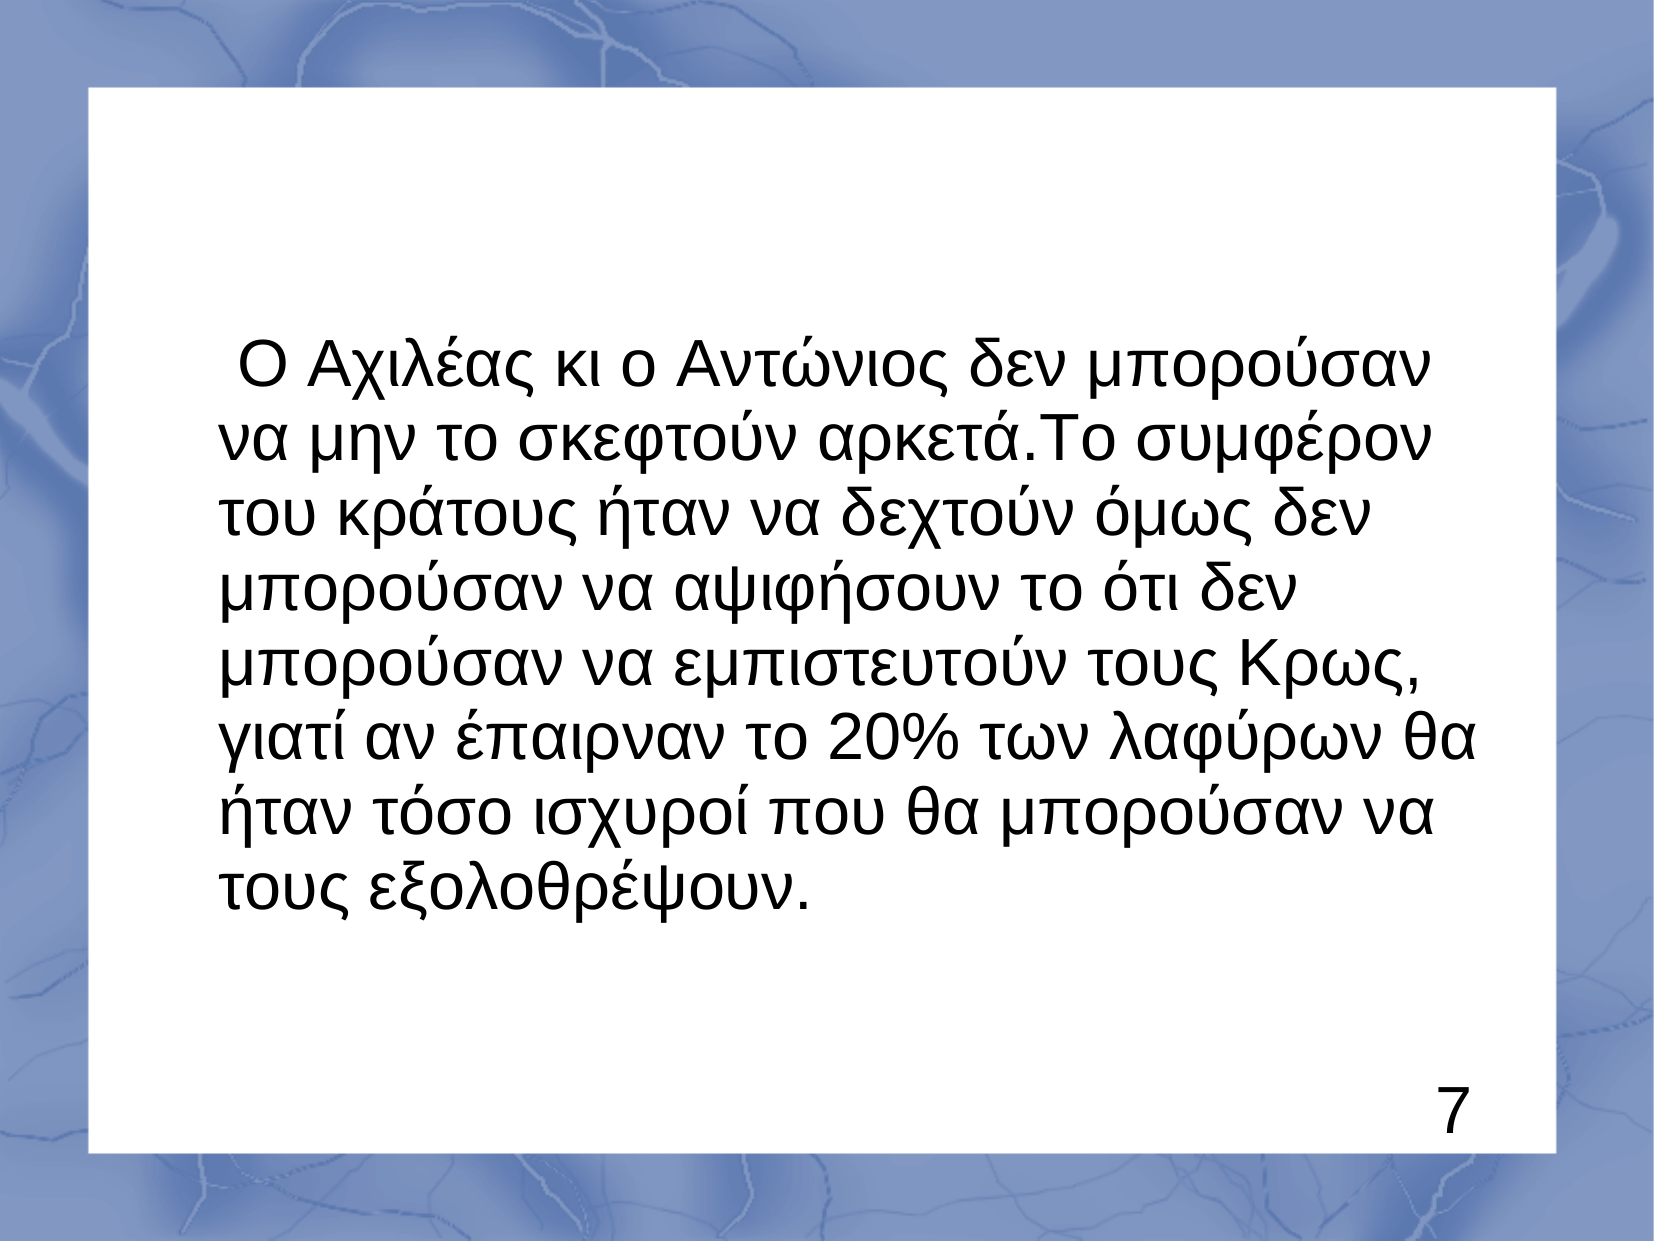

#
 Ο Αχιλέας κι ο Αντώνιος δεν μπορούσαν να μην το σκεφτούν αρκετά.Το συμφέρον του κράτους ήταν να δεχτούν όμως δεν μπορούσαν να αψιφήσουν το ότι δεν μπορούσαν να εμπιστευτούν τους Κρως, γιατί αν έπαιρναν το 20% των λαφύρων θα ήταν τόσο ισχυροί που θα μπορούσαν να τους εξολοθρέψουν. 7